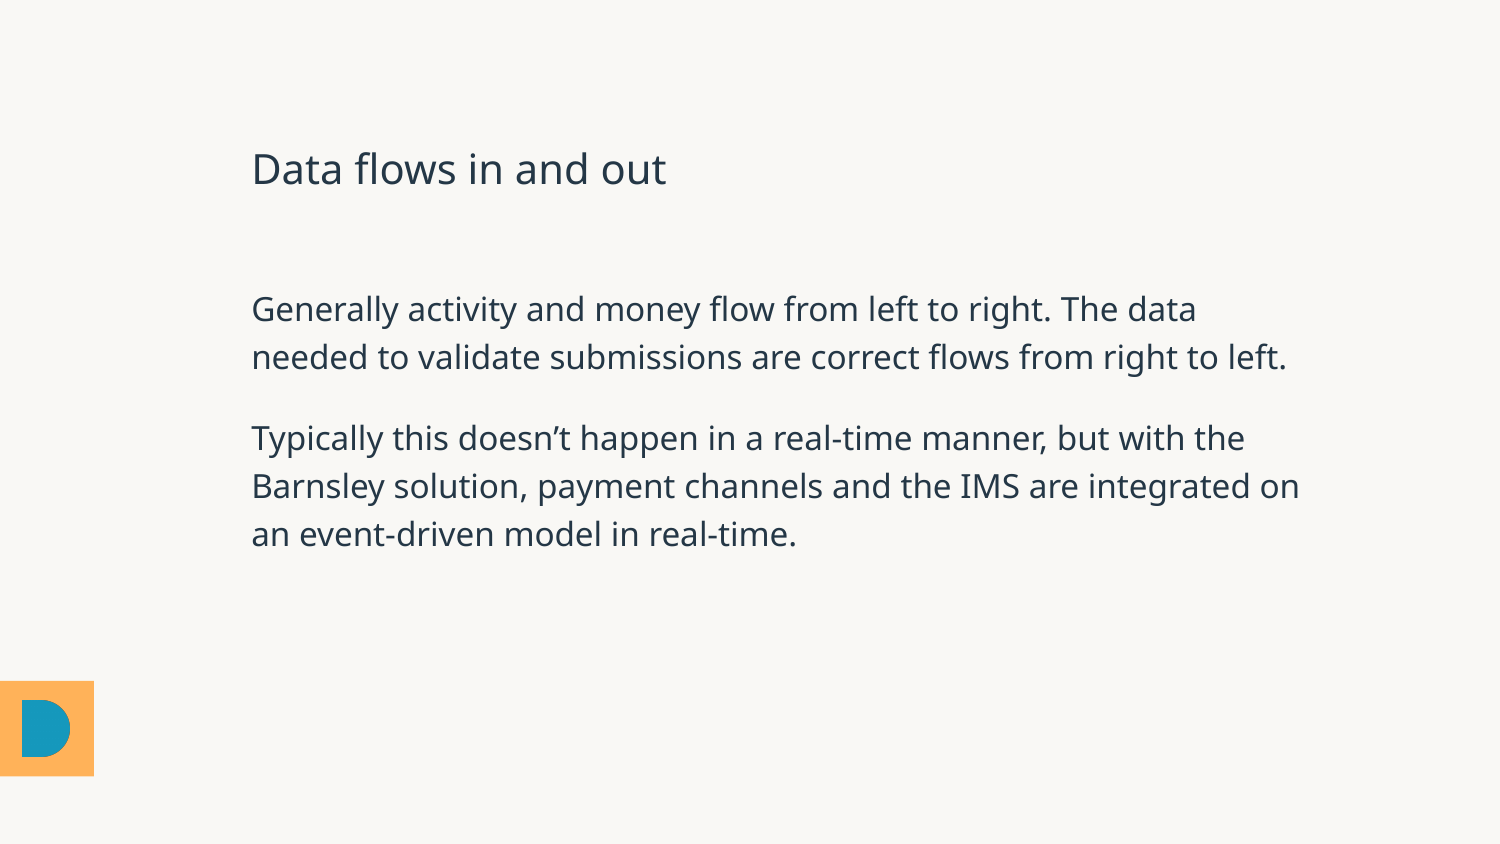

# Data flows in and out
Generally activity and money flow from left to right. The data needed to validate submissions are correct flows from right to left.
Typically this doesn’t happen in a real-time manner, but with the Barnsley solution, payment channels and the IMS are integrated on an event-driven model in real-time.